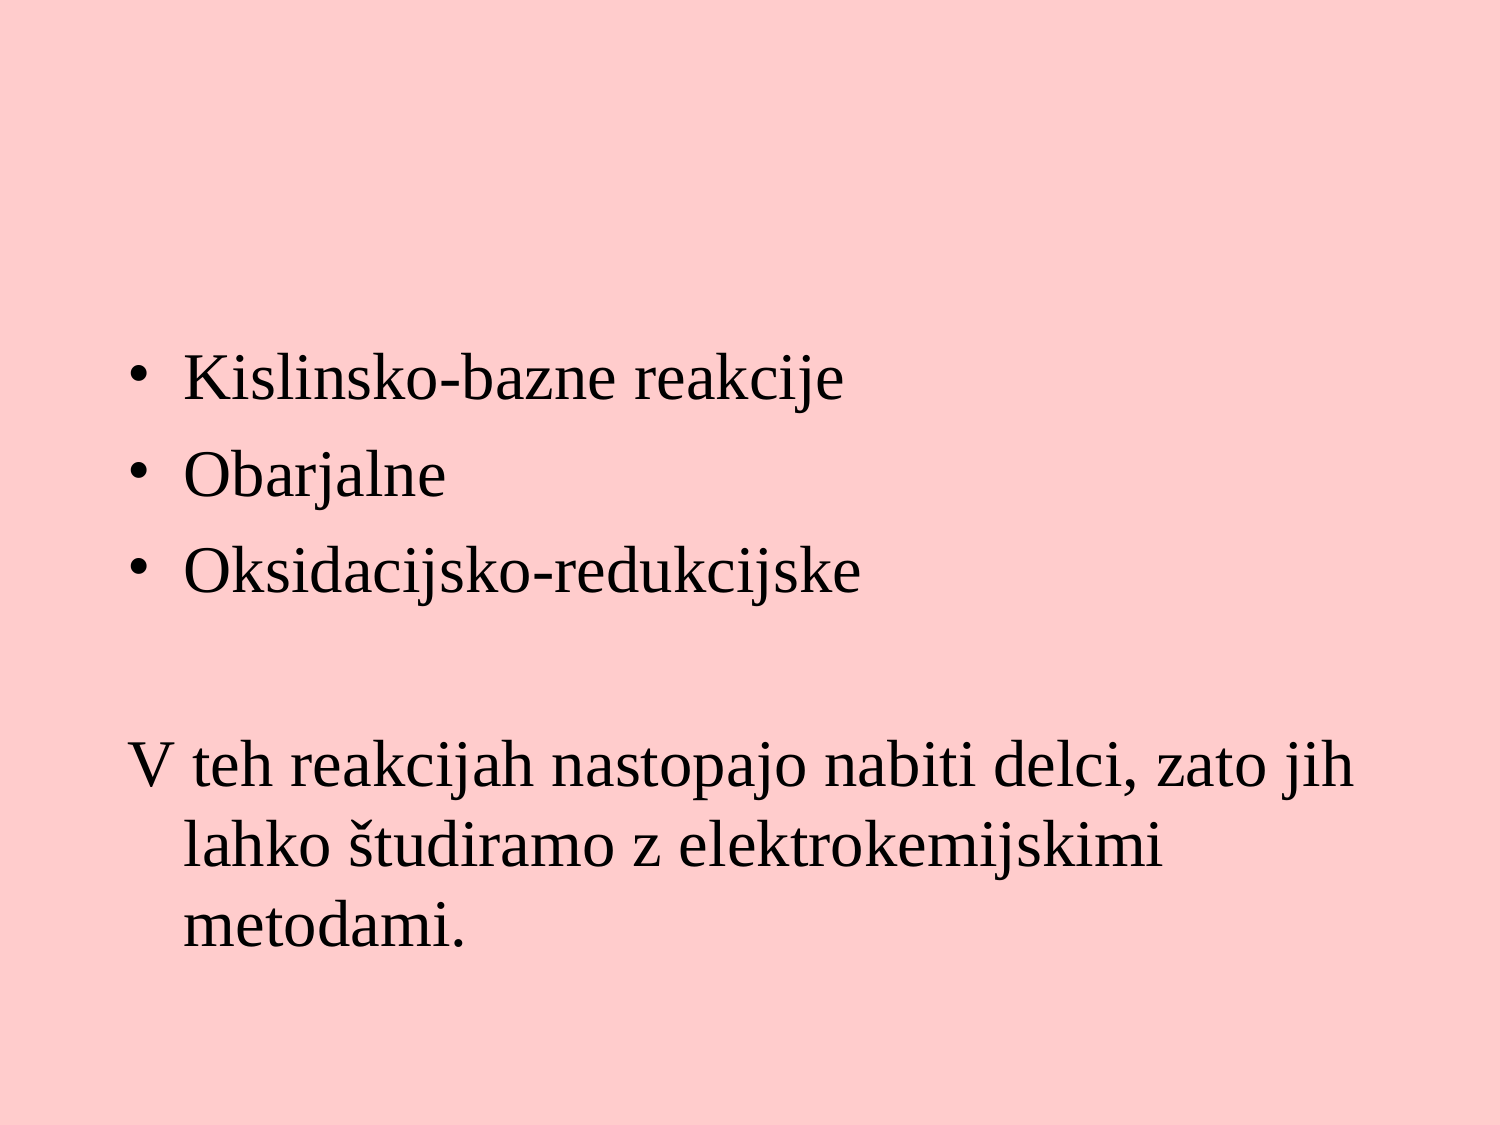

#
Kislinsko-bazne reakcije
Obarjalne
Oksidacijsko-redukcijske
V teh reakcijah nastopajo nabiti delci, zato jih lahko študiramo z elektrokemijskimi metodami.